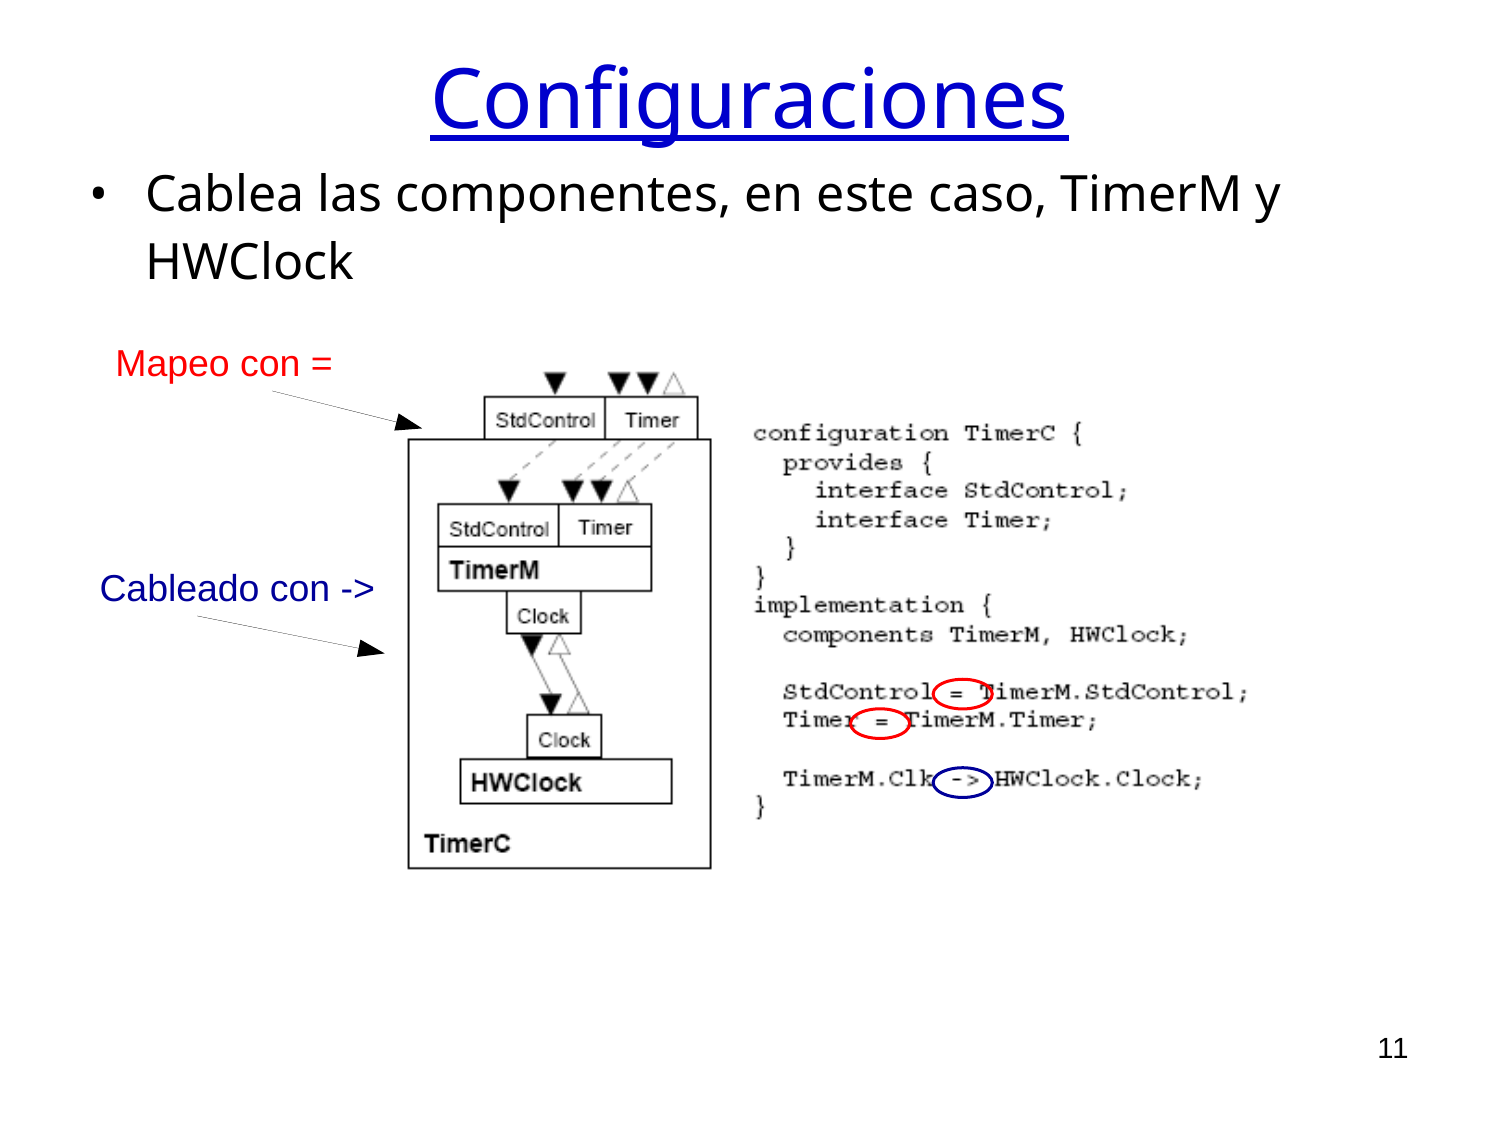

# Configuraciones
Cablea las componentes, en este caso, TimerM y HWClock
Mapeo con =
Cableado con ->
11